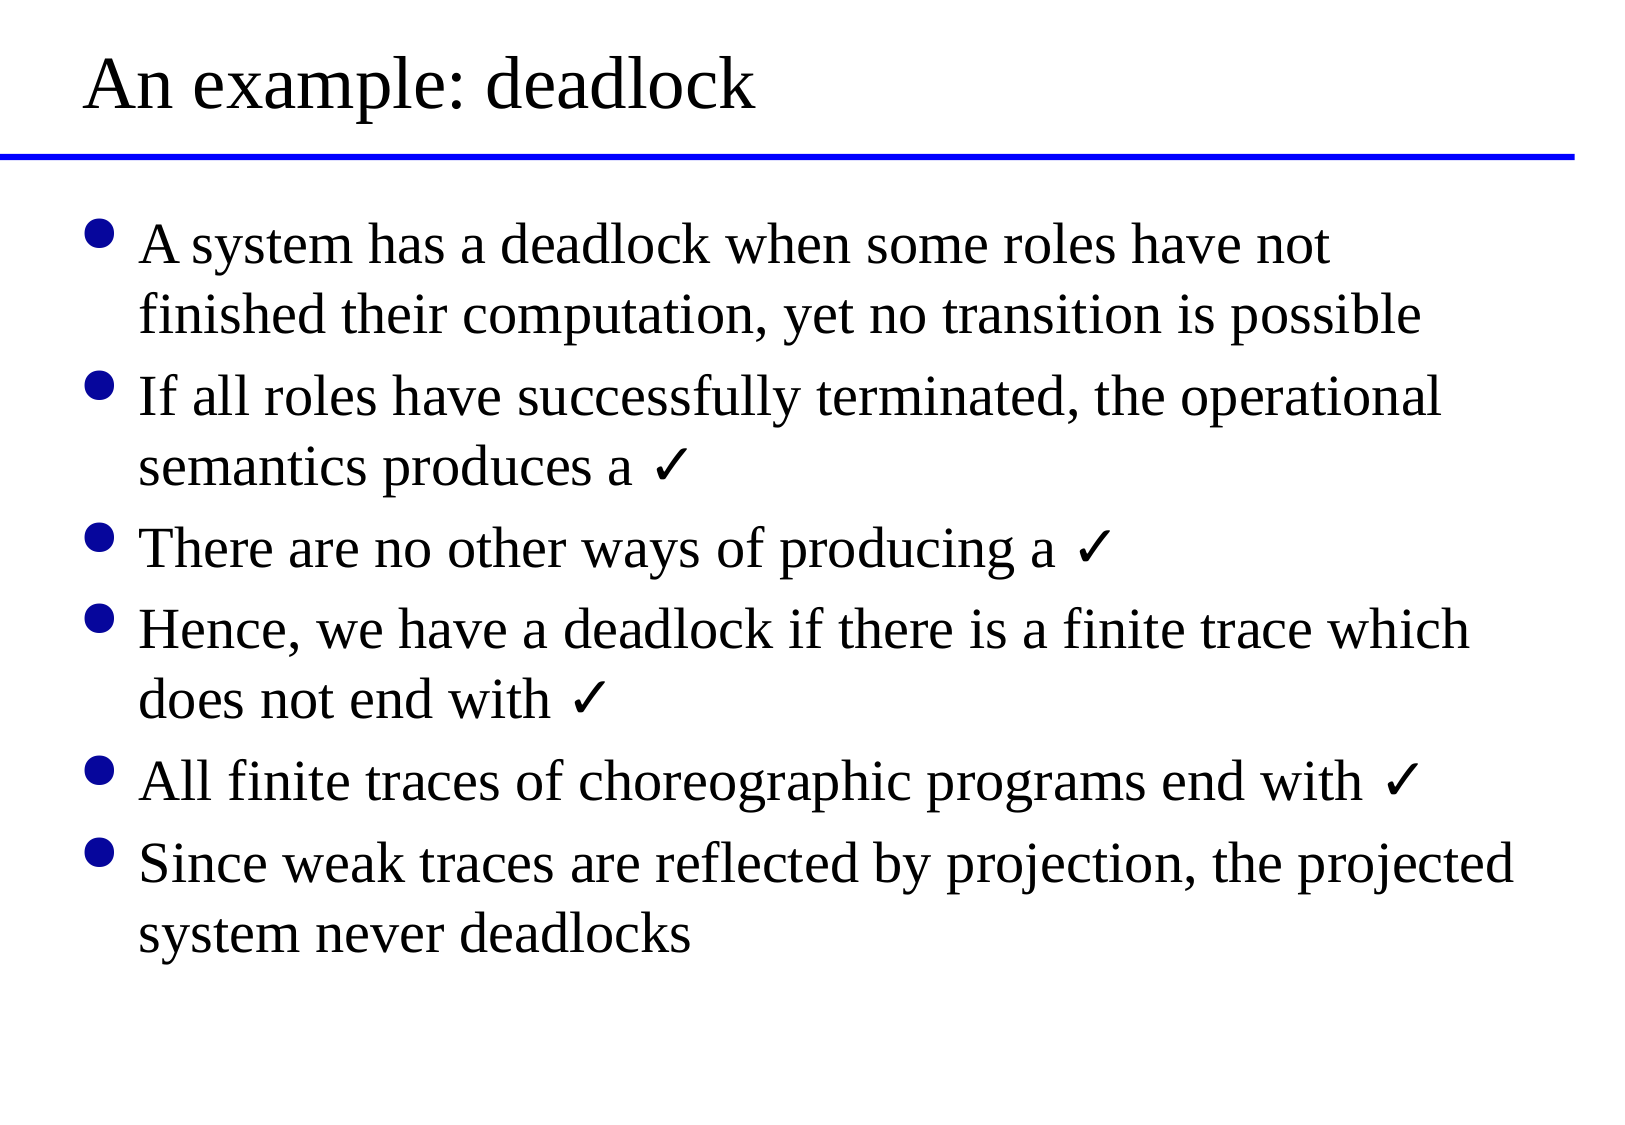

# An example: deadlock
A system has a deadlock when some roles have not finished their computation, yet no transition is possible
If all roles have successfully terminated, the operational semantics produces a ✓
There are no other ways of producing a ✓
Hence, we have a deadlock if there is a finite trace which does not end with ✓
All finite traces of choreographic programs end with ✓
Since weak traces are reflected by projection, the projected system never deadlocks